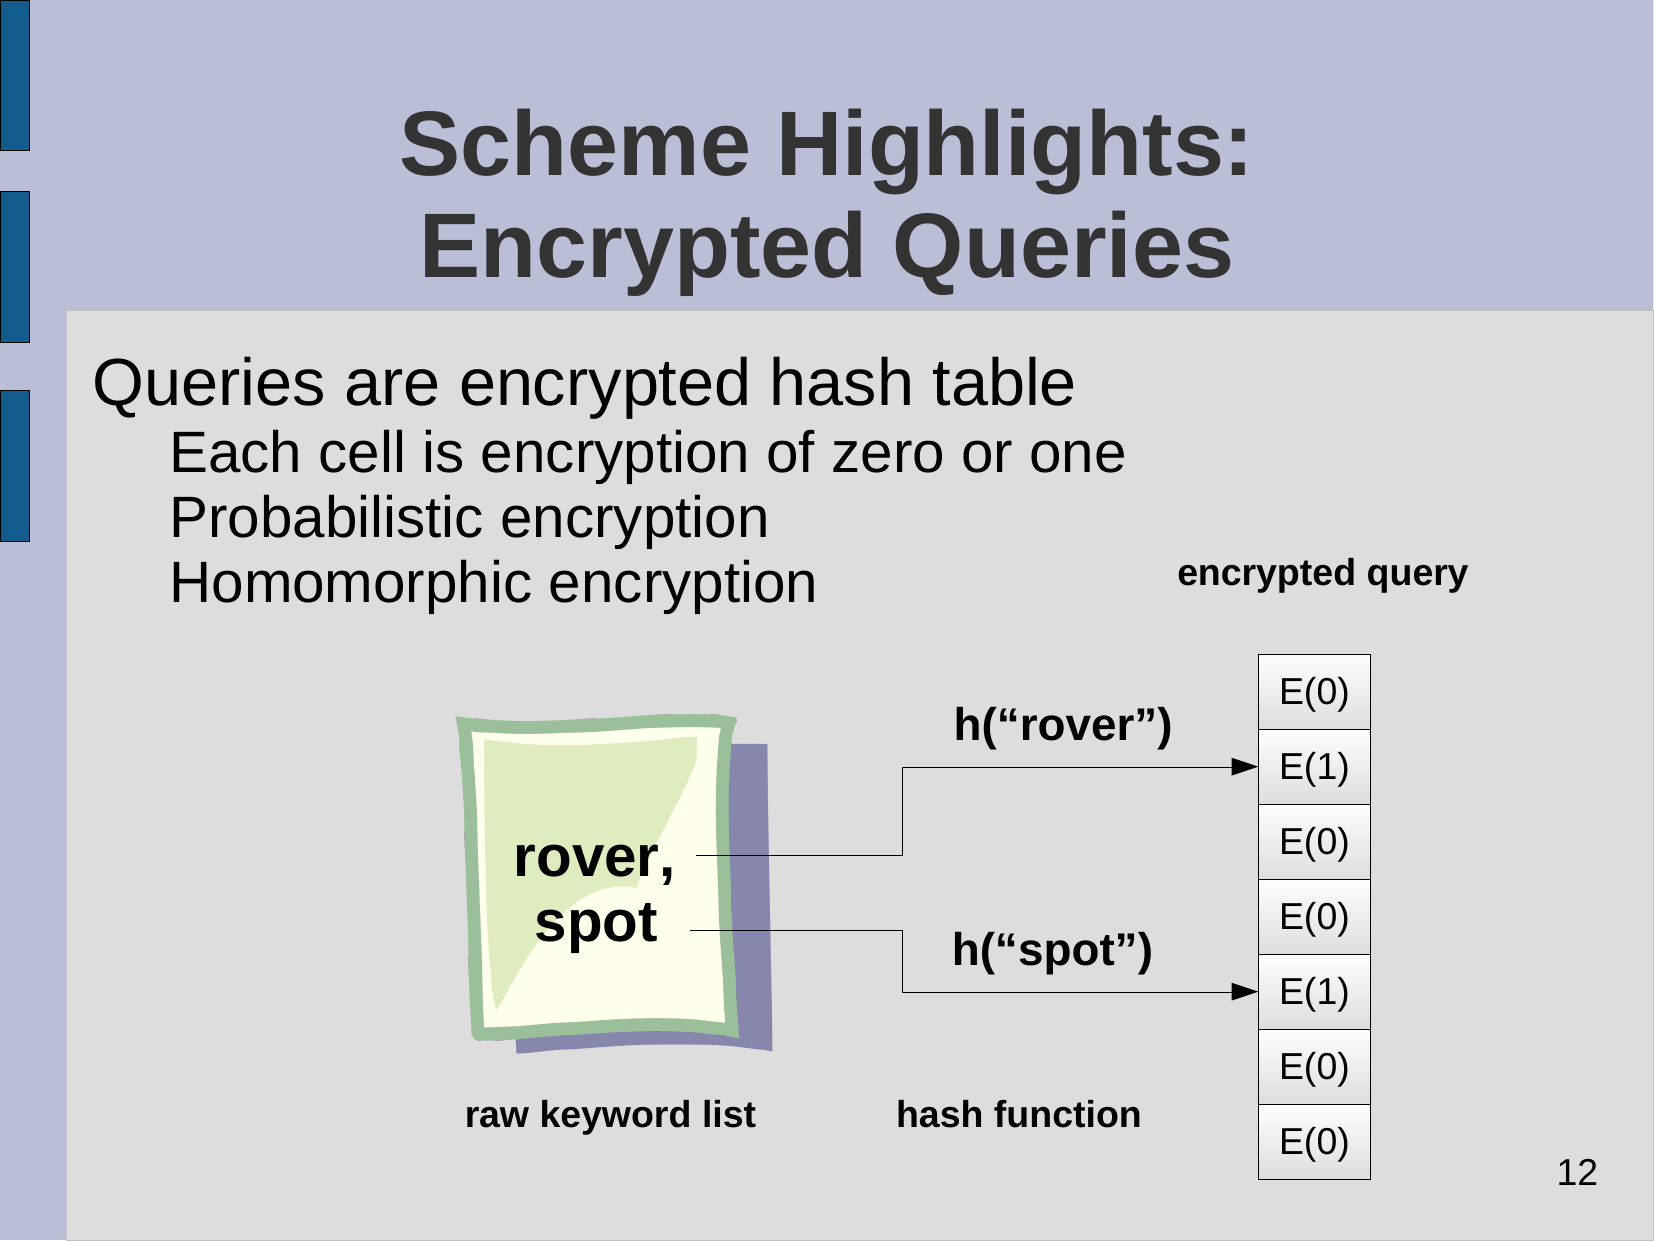

Scheme Highlights:
Encrypted Queries
# Queries are encrypted hash table
Each cell is encryption of zero or one
Probabilistic encryption
Homomorphic encryption
encrypted query
E(0)
h(“rover”)
rover,
spot
E(1)
E(0)
E(0)
h(“spot”)
E(1)
E(0)
raw keyword list
hash function
E(0)